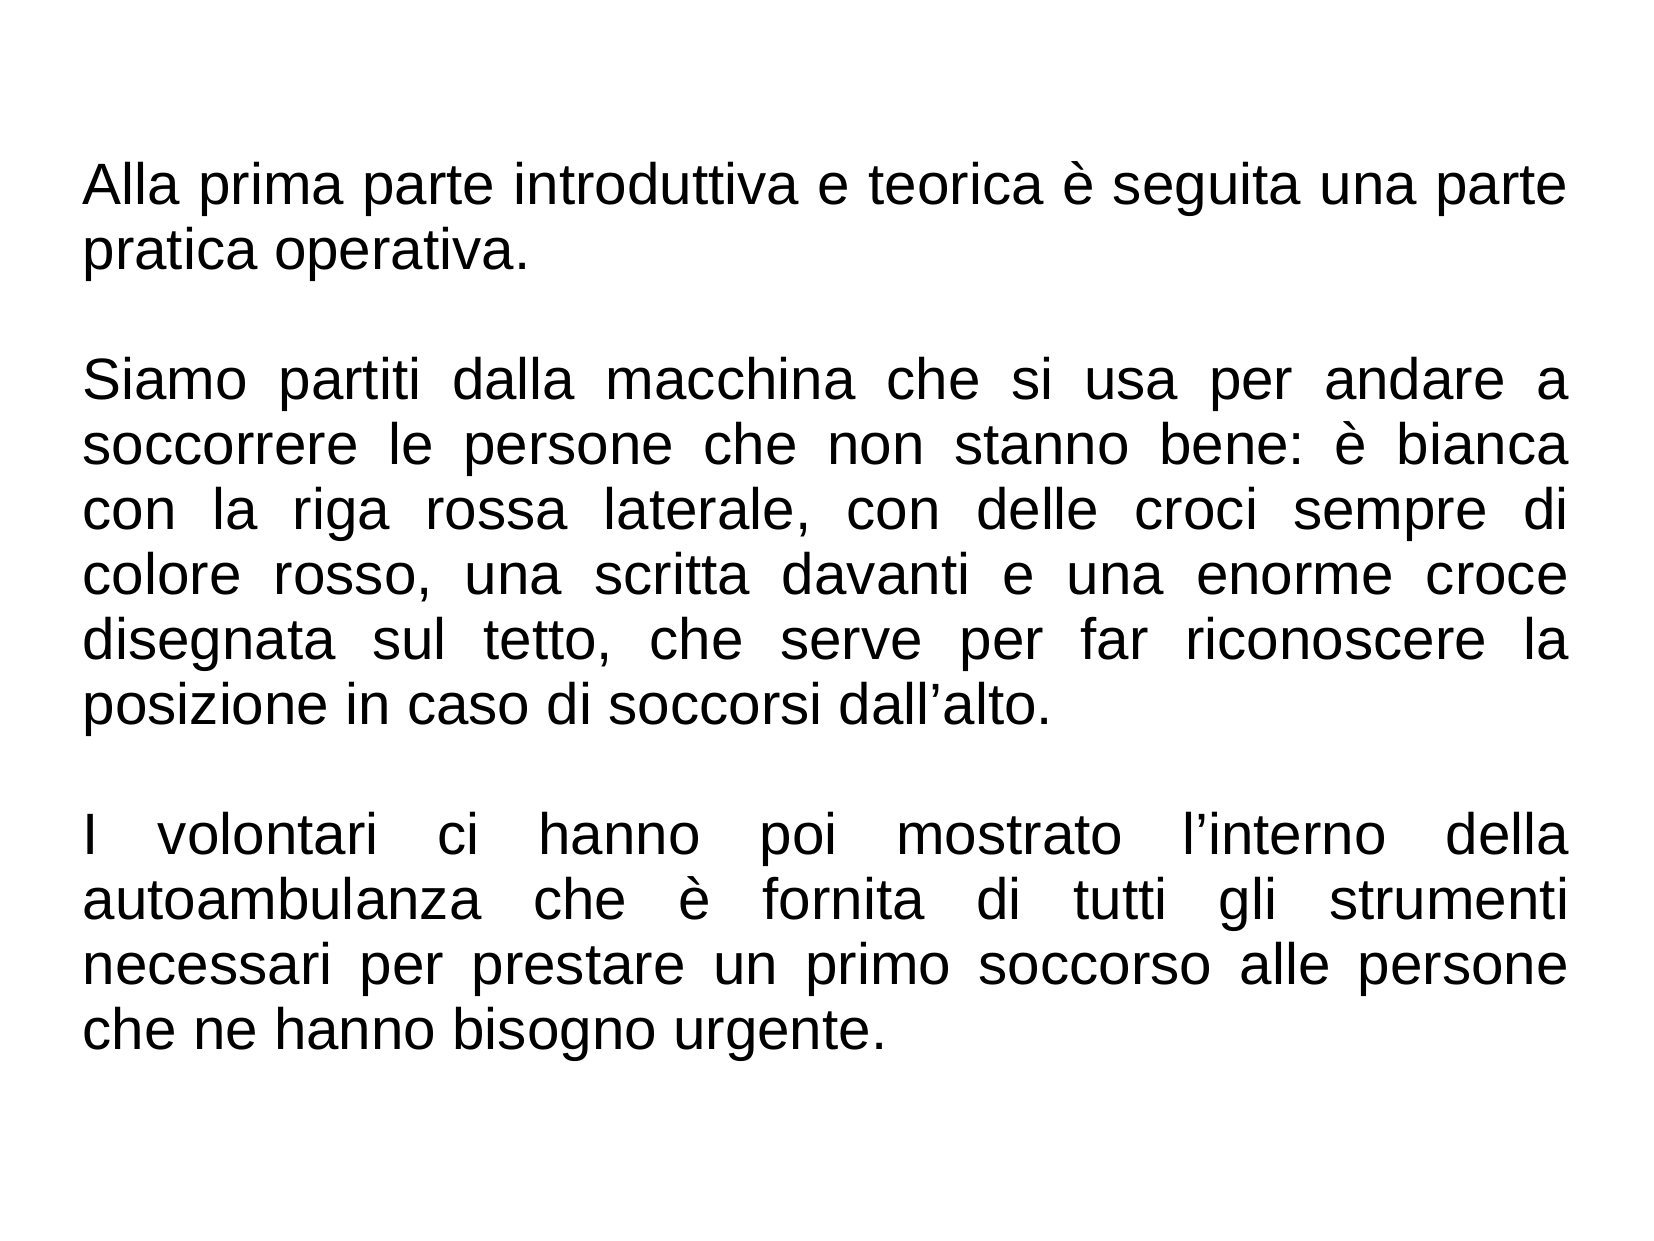

# Alla prima parte introduttiva e teorica è seguita una parte pratica operativa.
Siamo partiti dalla macchina che si usa per andare a soccorrere le persone che non stanno bene: è bianca con la riga rossa laterale, con delle croci sempre di colore rosso, una scritta davanti e una enorme croce disegnata sul tetto, che serve per far riconoscere la posizione in caso di soccorsi dall’alto.
I volontari ci hanno poi mostrato l’interno della autoambulanza che è fornita di tutti gli strumenti necessari per prestare un primo soccorso alle persone che ne hanno bisogno urgente.